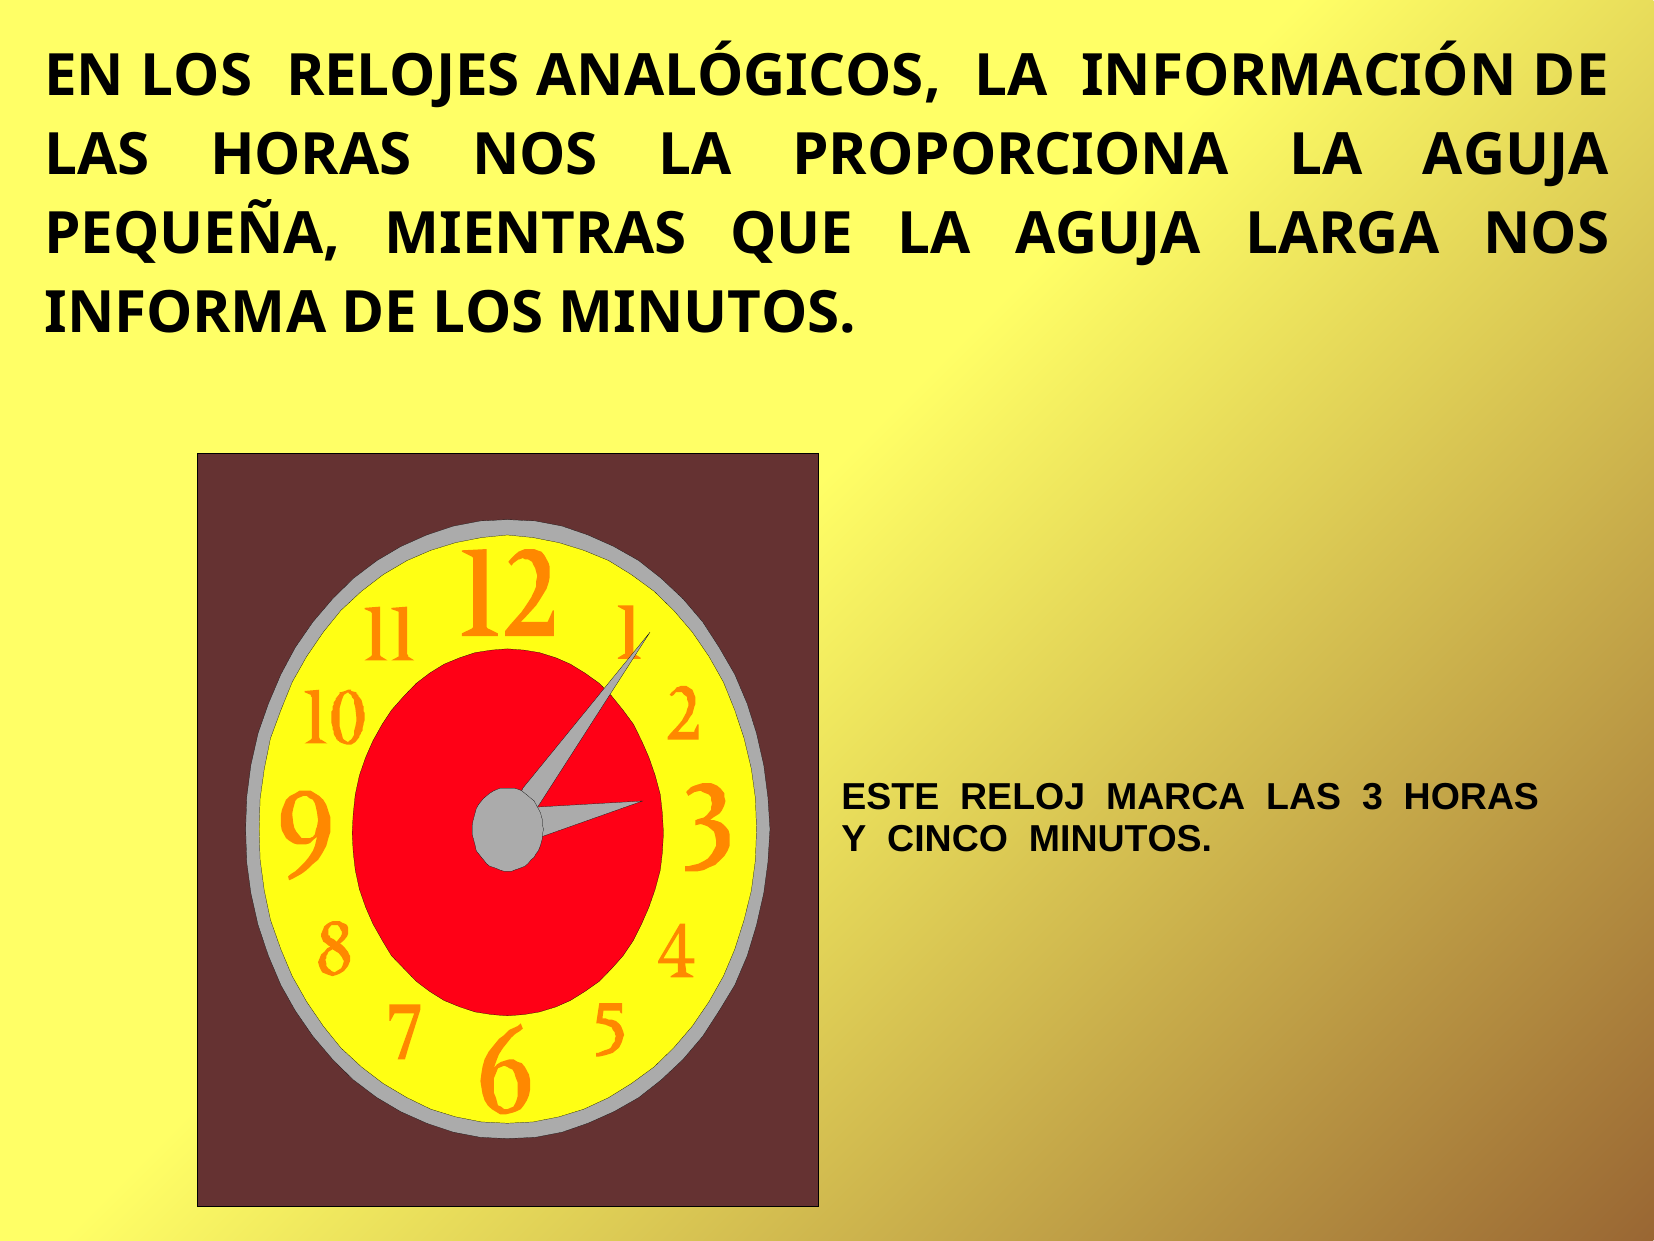

EN LOS RELOJES ANALÓGICOS, LA INFORMACIÓN DE LAS HORAS NOS LA PROPORCIONA LA AGUJA PEQUEÑA, MIENTRAS QUE LA AGUJA LARGA NOS INFORMA DE LOS MINUTOS.
ESTE RELOJ MARCA LAS 3 HORAS Y CINCO MINUTOS.